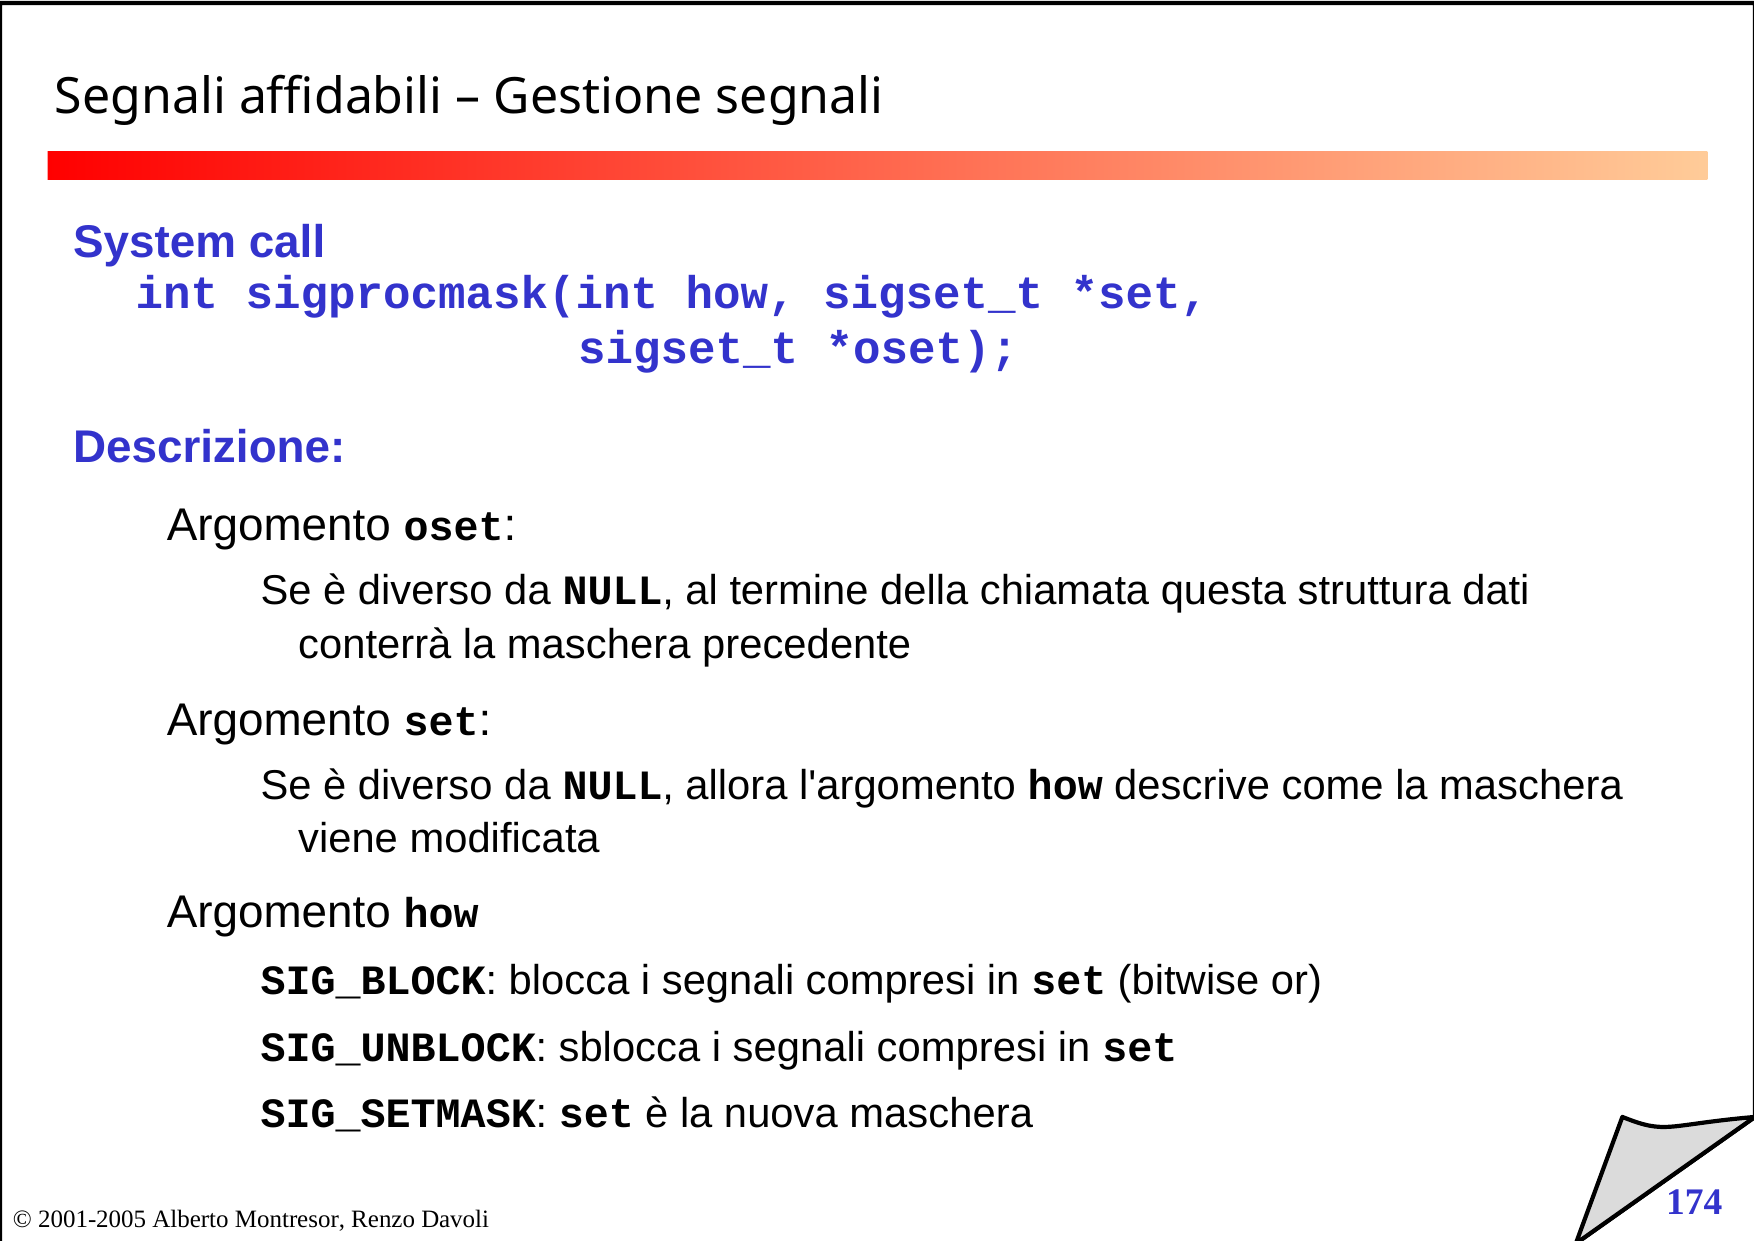

# Segnali affidabili – Gestione segnali
System call
int sigprocmask(int how, sigset_t *set,
			 sigset_t *oset);
Descrizione:
Argomento oset:
Se è diverso da NULL, al termine della chiamata questa struttura dati conterrà la maschera precedente
Argomento set:
Se è diverso da NULL, allora l'argomento how descrive come la maschera viene modificata
Argomento how
SIG_BLOCK: blocca i segnali compresi in set (bitwise or)
SIG_UNBLOCK: sblocca i segnali compresi in set
SIG_SETMASK: set è la nuova maschera